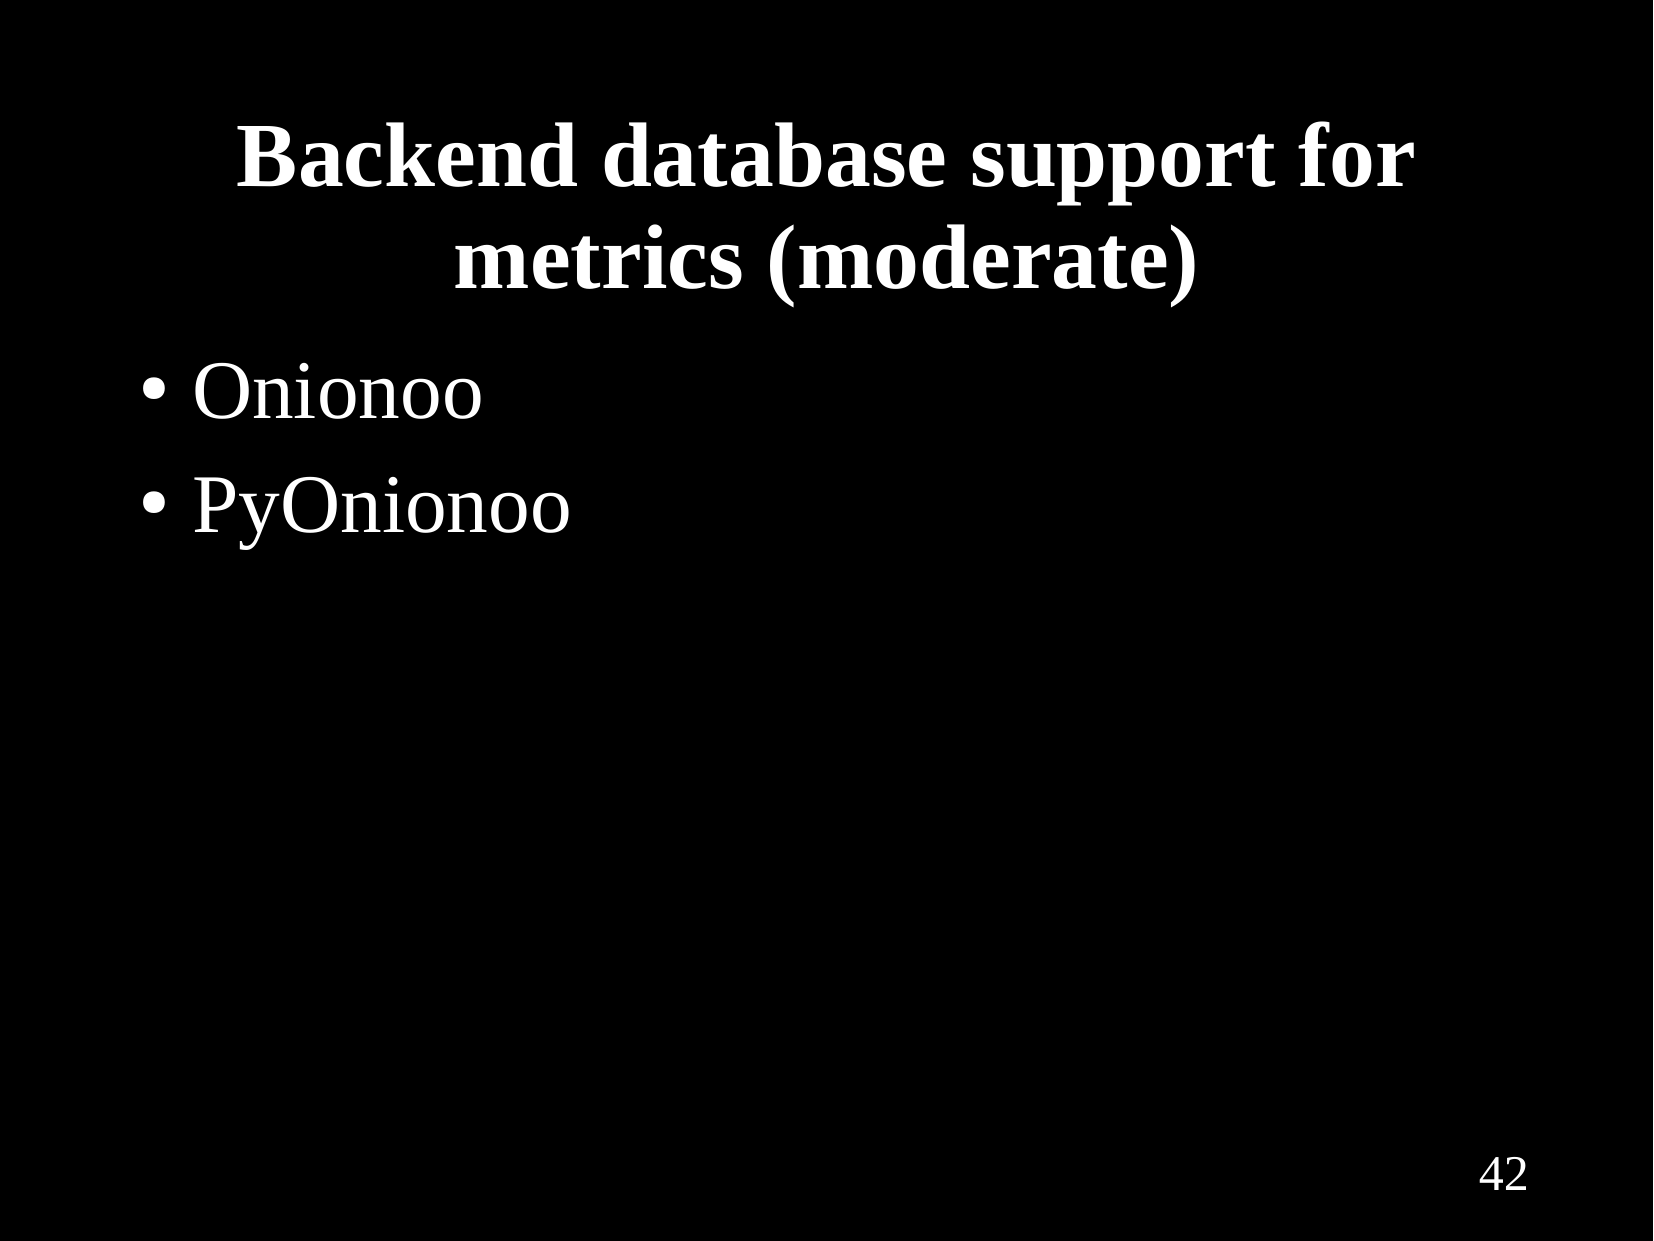

# Backend database support for metrics (moderate)
Onionoo
PyOnionoo